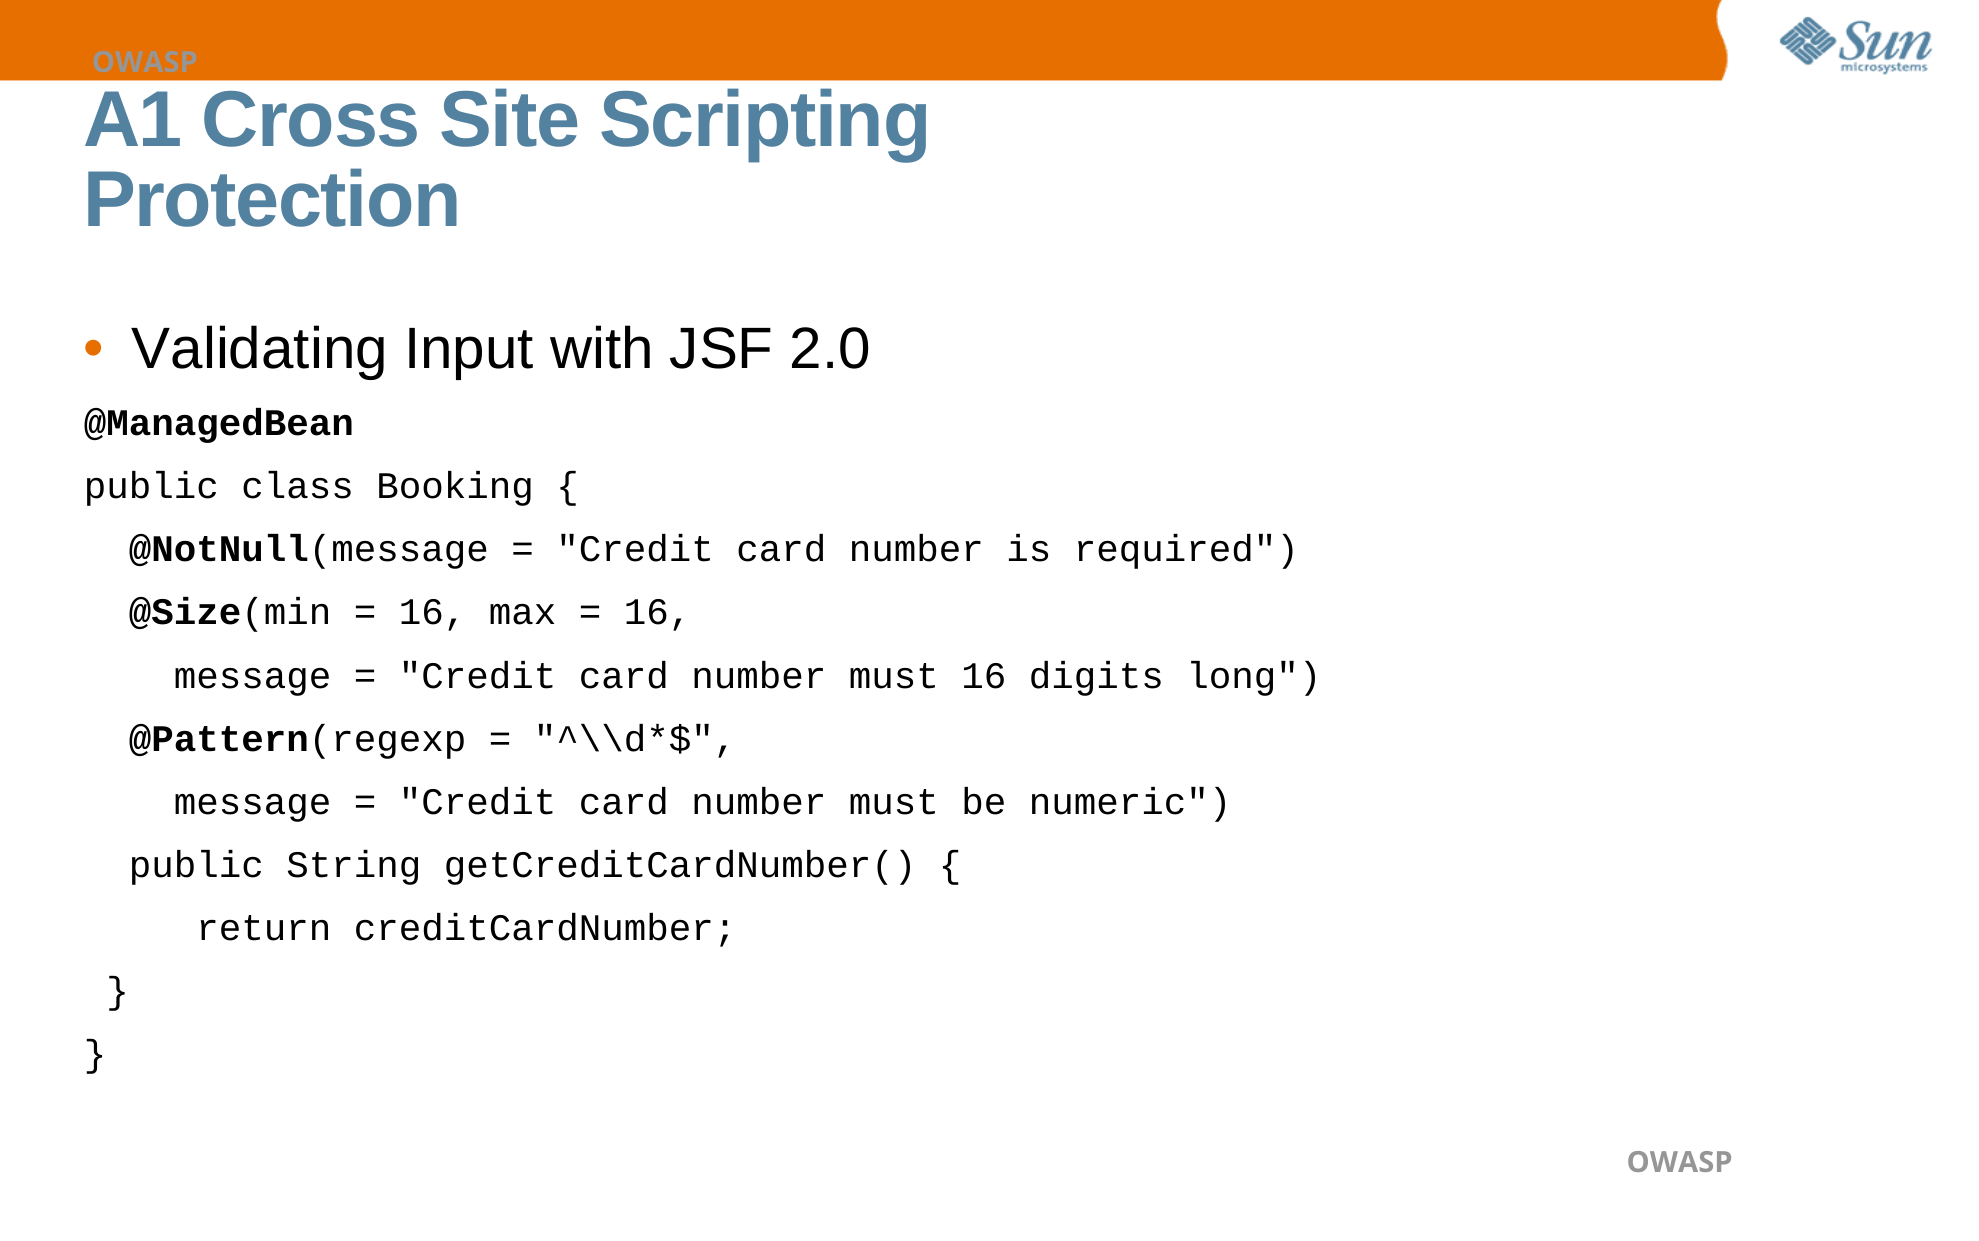

A1 Cross Site Scripting
Protection
# Validating Input with JSF 2.0
@ManagedBean
public class Booking {
 @NotNull(message = "Credit card number is required")
 @Size(min = 16, max = 16,
 message = "Credit card number must 16 digits long")
 @Pattern(regexp = "^\\d*$",
 message = "Credit card number must be numeric")
 public String getCreditCardNumber() {
 return creditCardNumber;
 }
}